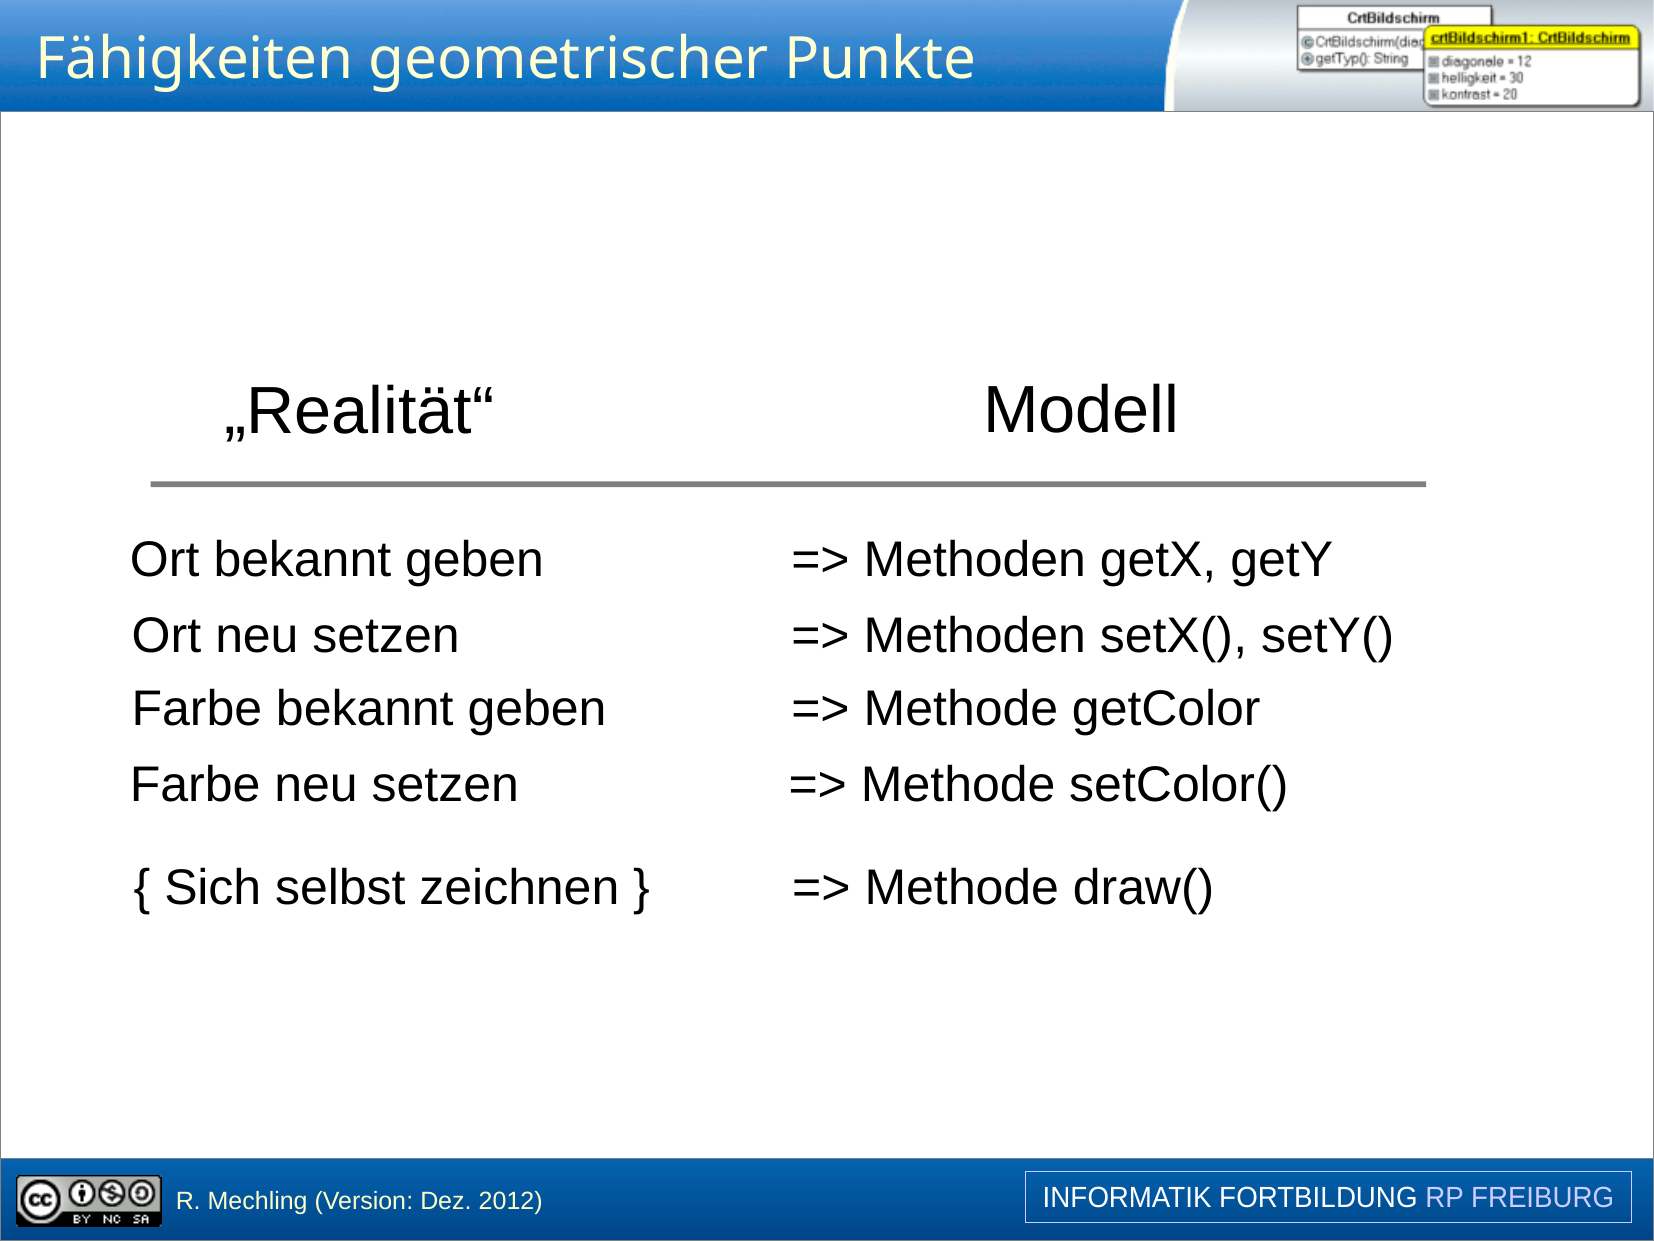

# Fähigkeiten geometrischer Punkte
Modell
„Realität“
=> Methoden getX, getY
Ort bekannt geben
Ort neu setzen
=> Methoden setX(), setY()
Farbe bekannt geben
=> Methode getColor
Farbe neu setzen
=> Methode setColor()
{ Sich selbst zeichnen }
=> Methode draw()